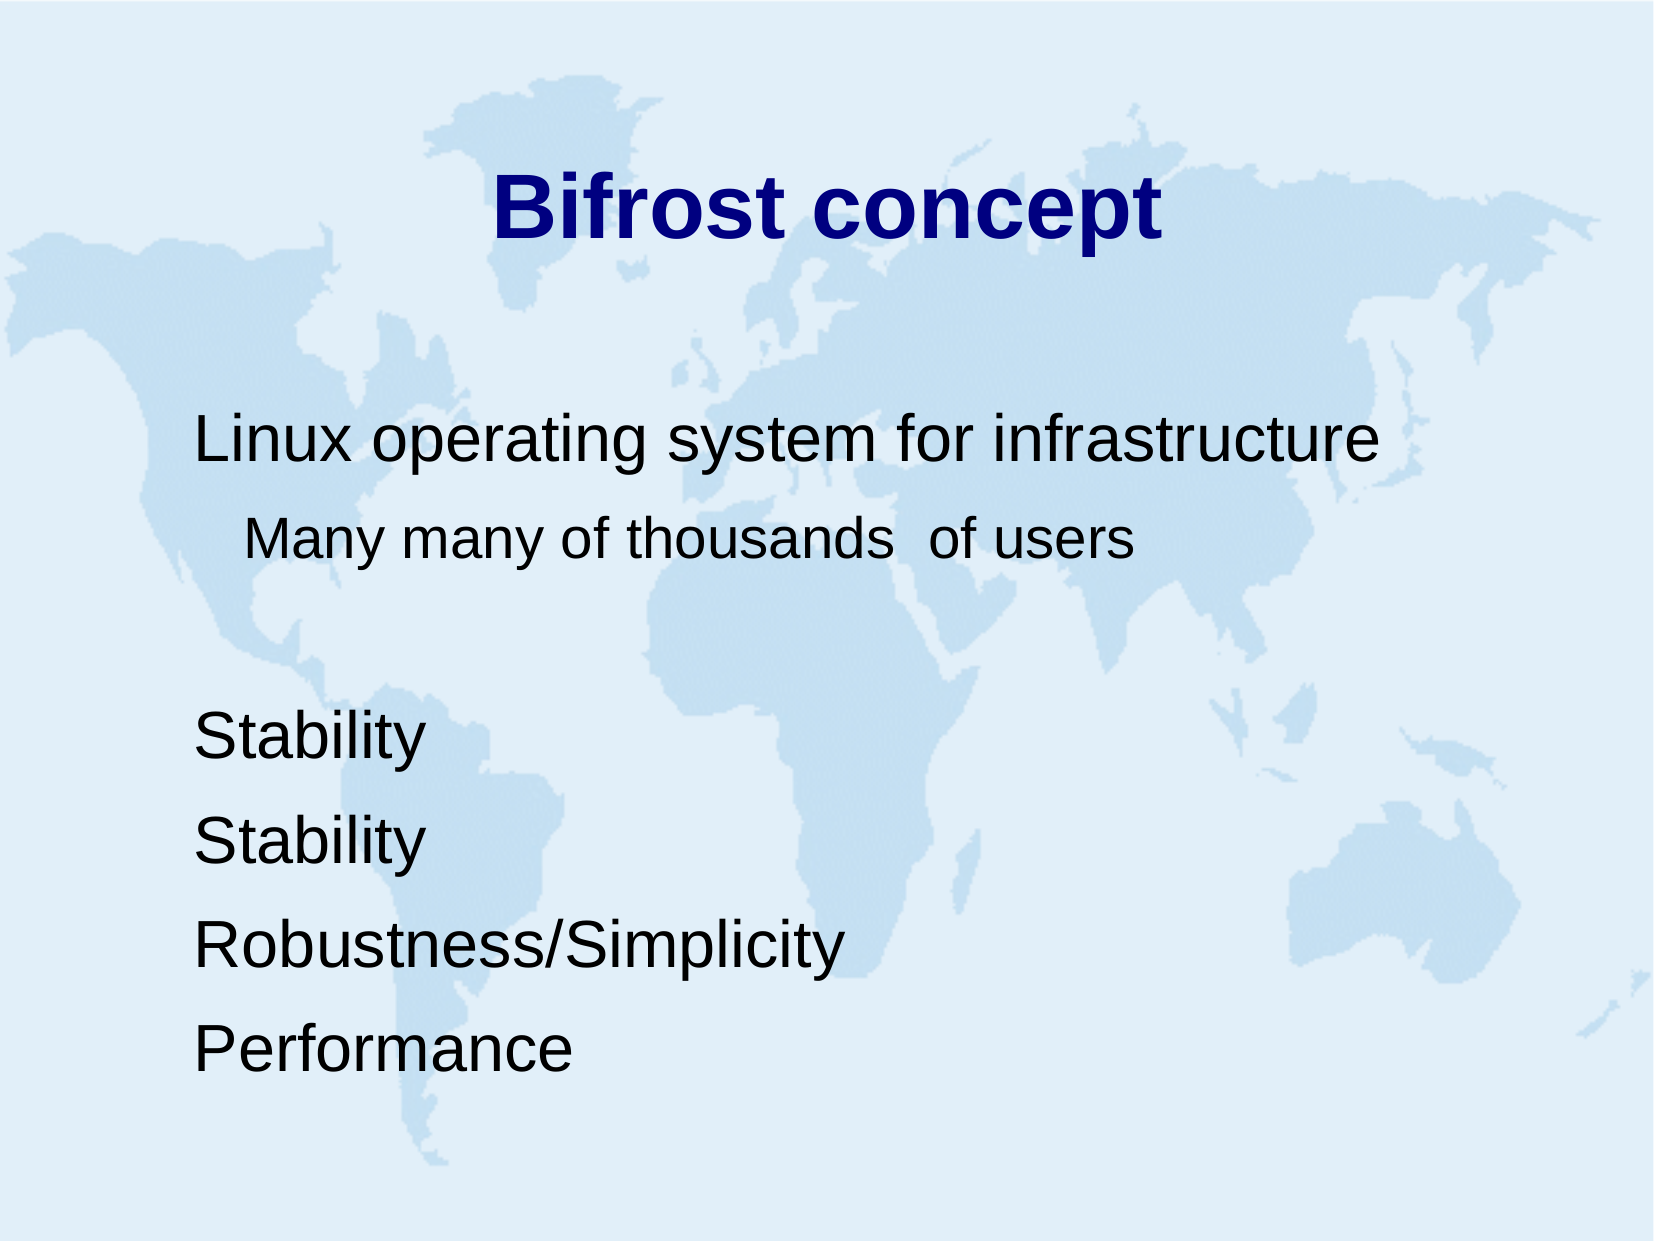

# Bifrost concept
 Linux operating system for infrastructure
 Many many of thousands of users
 Stability
 Stability
 Robustness/Simplicity
 Performance